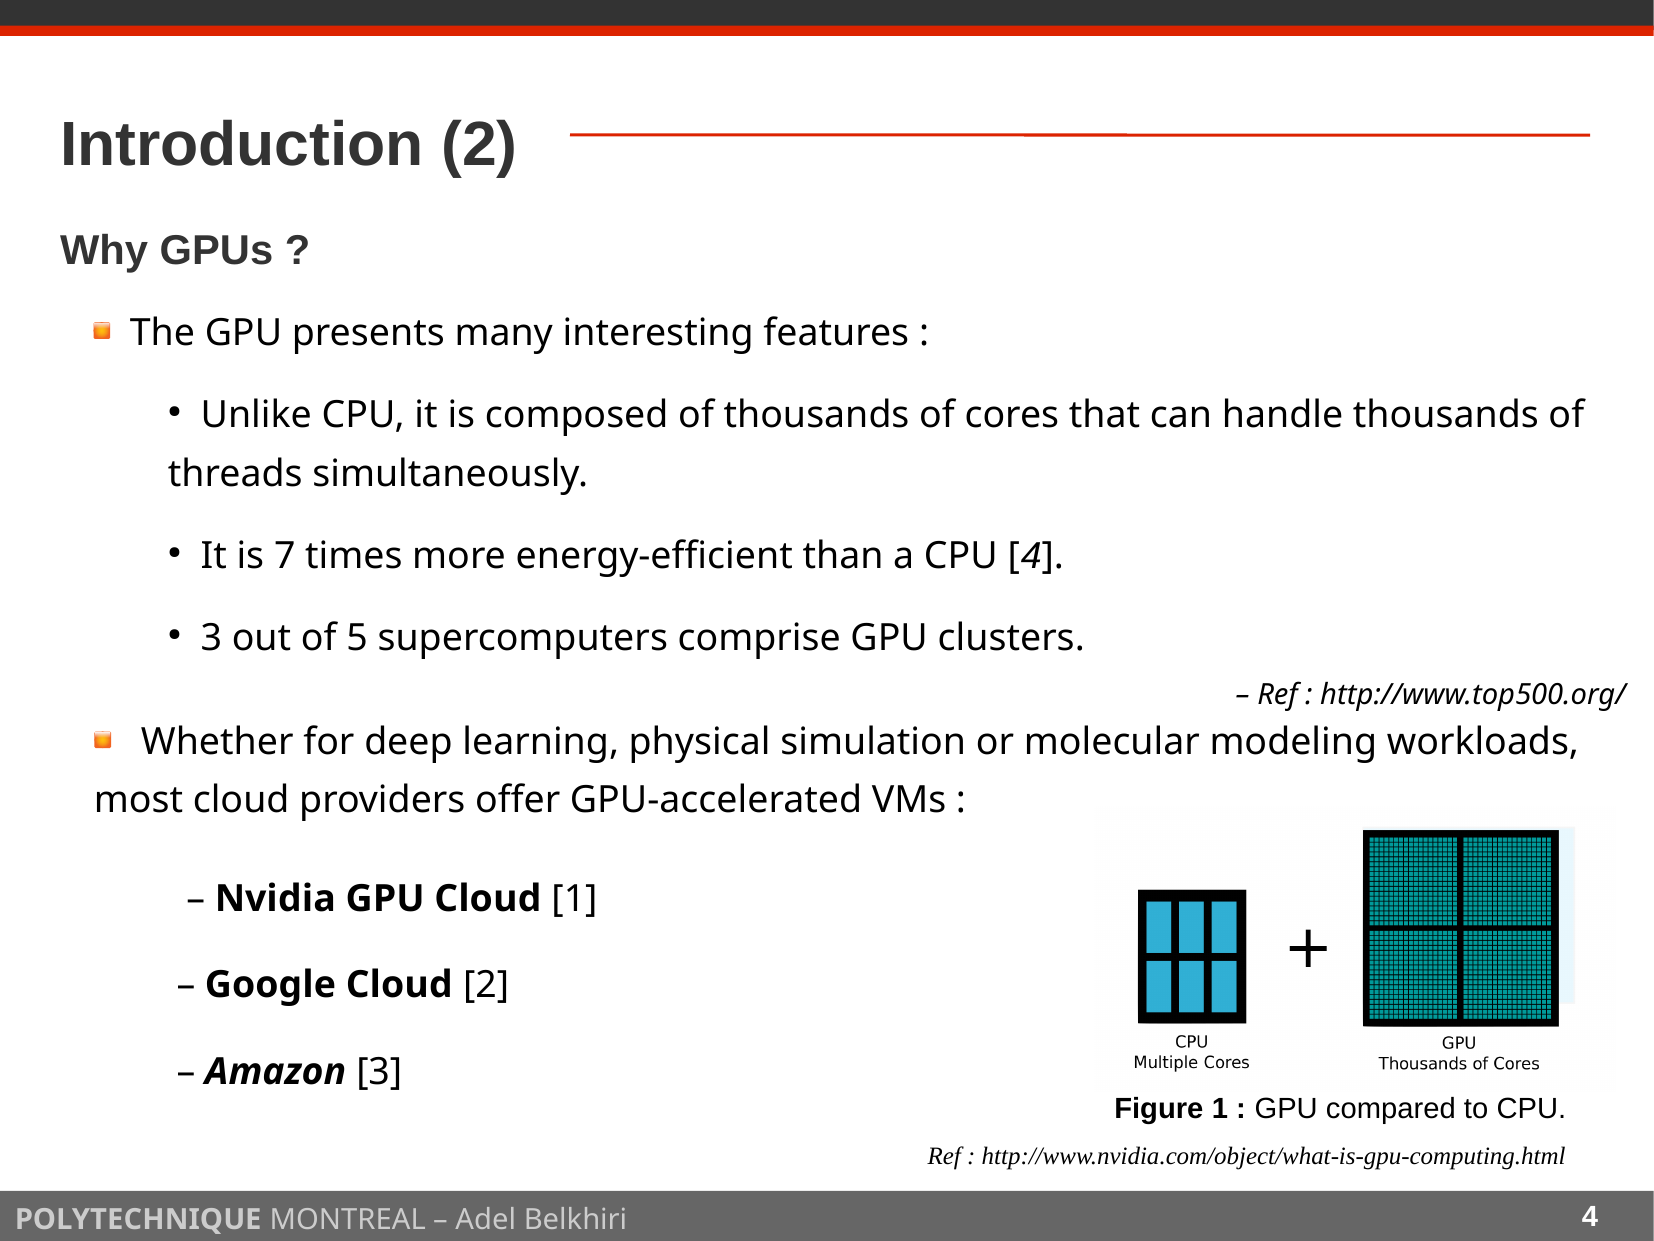

Introduction (2)
Why GPUs ?
 The GPU presents many interesting features :
 Unlike CPU, it is composed of thousands of cores that can handle thousands of threads simultaneously.
 It is 7 times more energy-efficient than a CPU [4].
 3 out of 5 supercomputers comprise GPU clusters.
– Ref : http://www.top500.org/
 Whether for deep learning, physical simulation or molecular modeling workloads, most cloud providers offer GPU-accelerated VMs :
	 – Nvidia GPU Cloud [1]
 	– Google Cloud [2]
 	– Amazon [3]
Figure 1 : GPU compared to CPU.
Ref : http://www.nvidia.com/object/what-is-gpu-computing.html
4
POLYTECHNIQUE MONTREAL – Adel Belkhiri